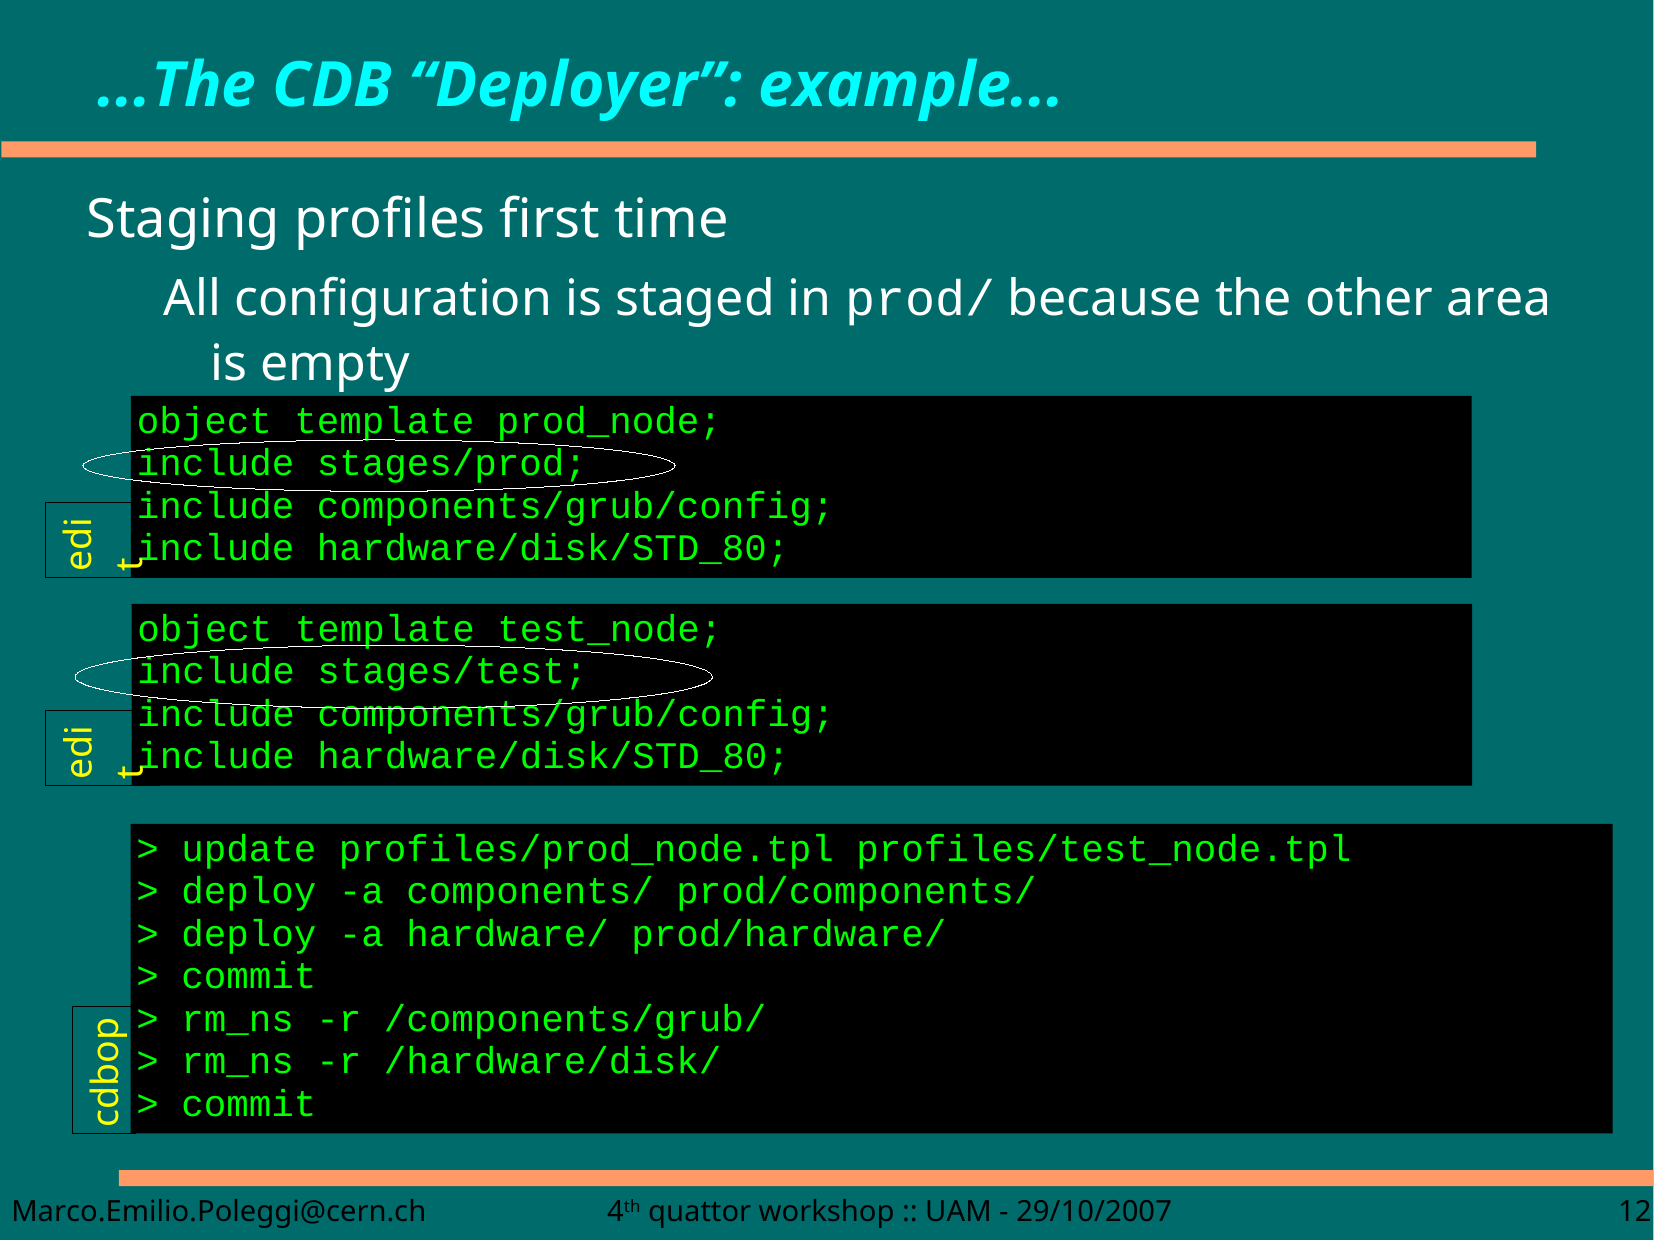

# ...The CDB “Deployer”: example...
Staging profiles first time
All configuration is staged in prod/ because the other area is empty
object template prod_node;
include stages/prod;
include components/grub/config;
include hardware/disk/STD_80;
edit
object template test_node;
include stages/test;
include components/grub/config;
include hardware/disk/STD_80;
edit
> update profiles/prod_node.tpl profiles/test_node.tpl
> deploy -a components/ prod/components/
> deploy -a hardware/ prod/hardware/
> commit
> rm_ns -r /components/grub/
> rm_ns -r /hardware/disk/
> commit
cdbop